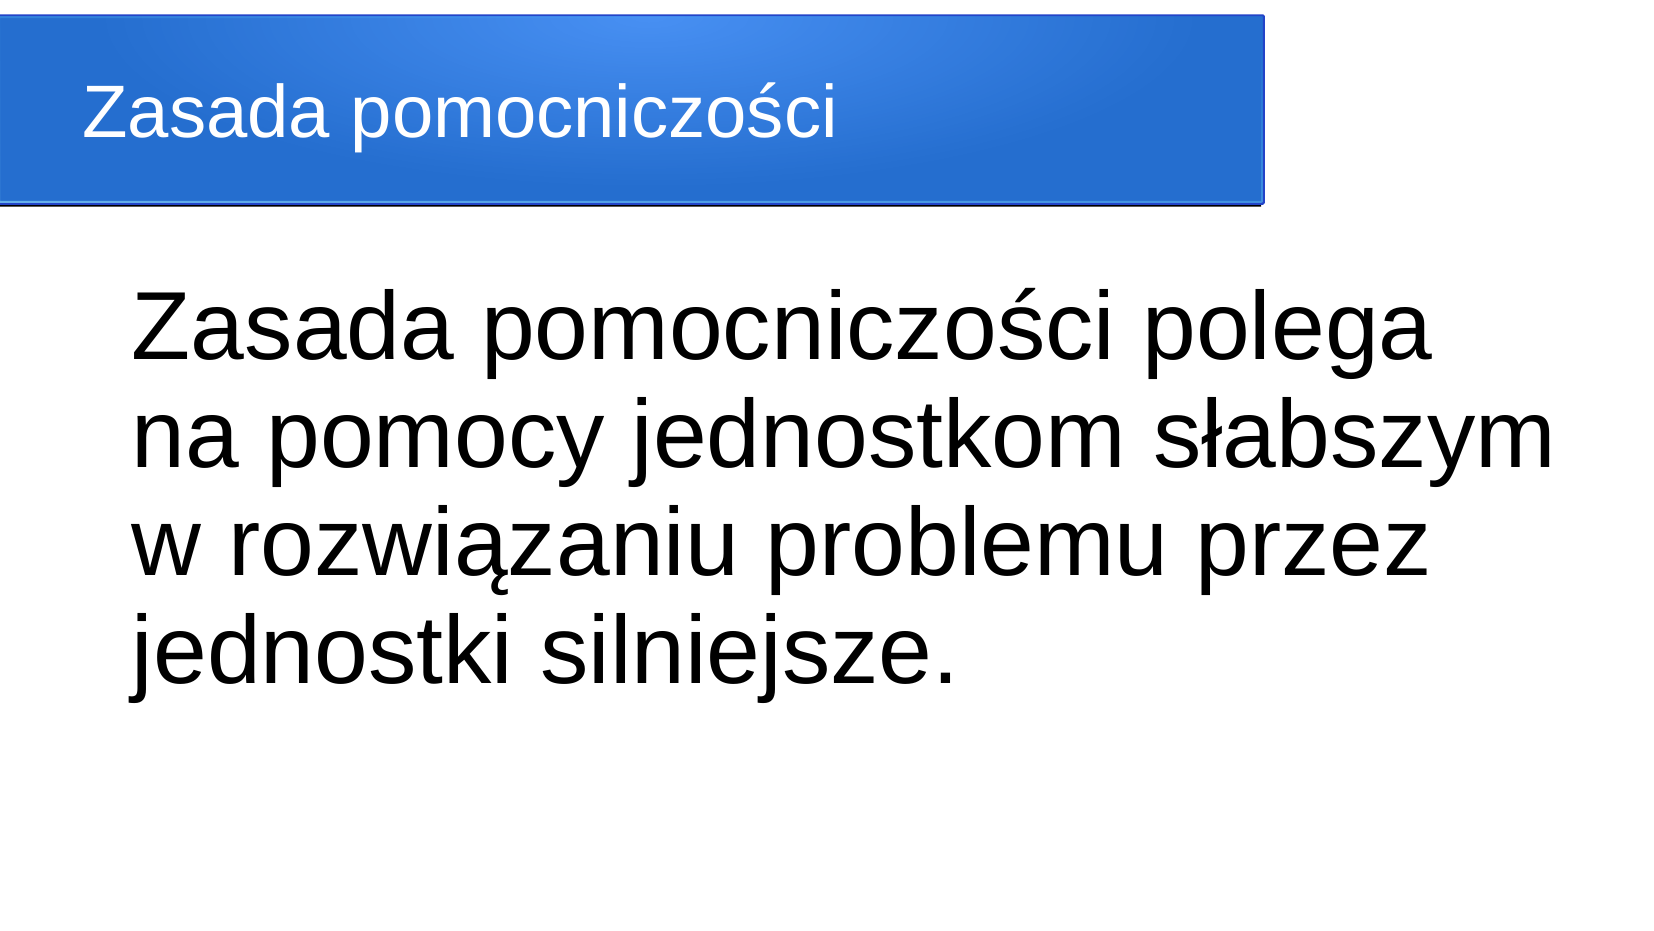

# Zasada pomocniczości
Zasada pomocniczości polega na pomocy jednostkom słabszym w rozwiązaniu problemu przez jednostki silniejsze.